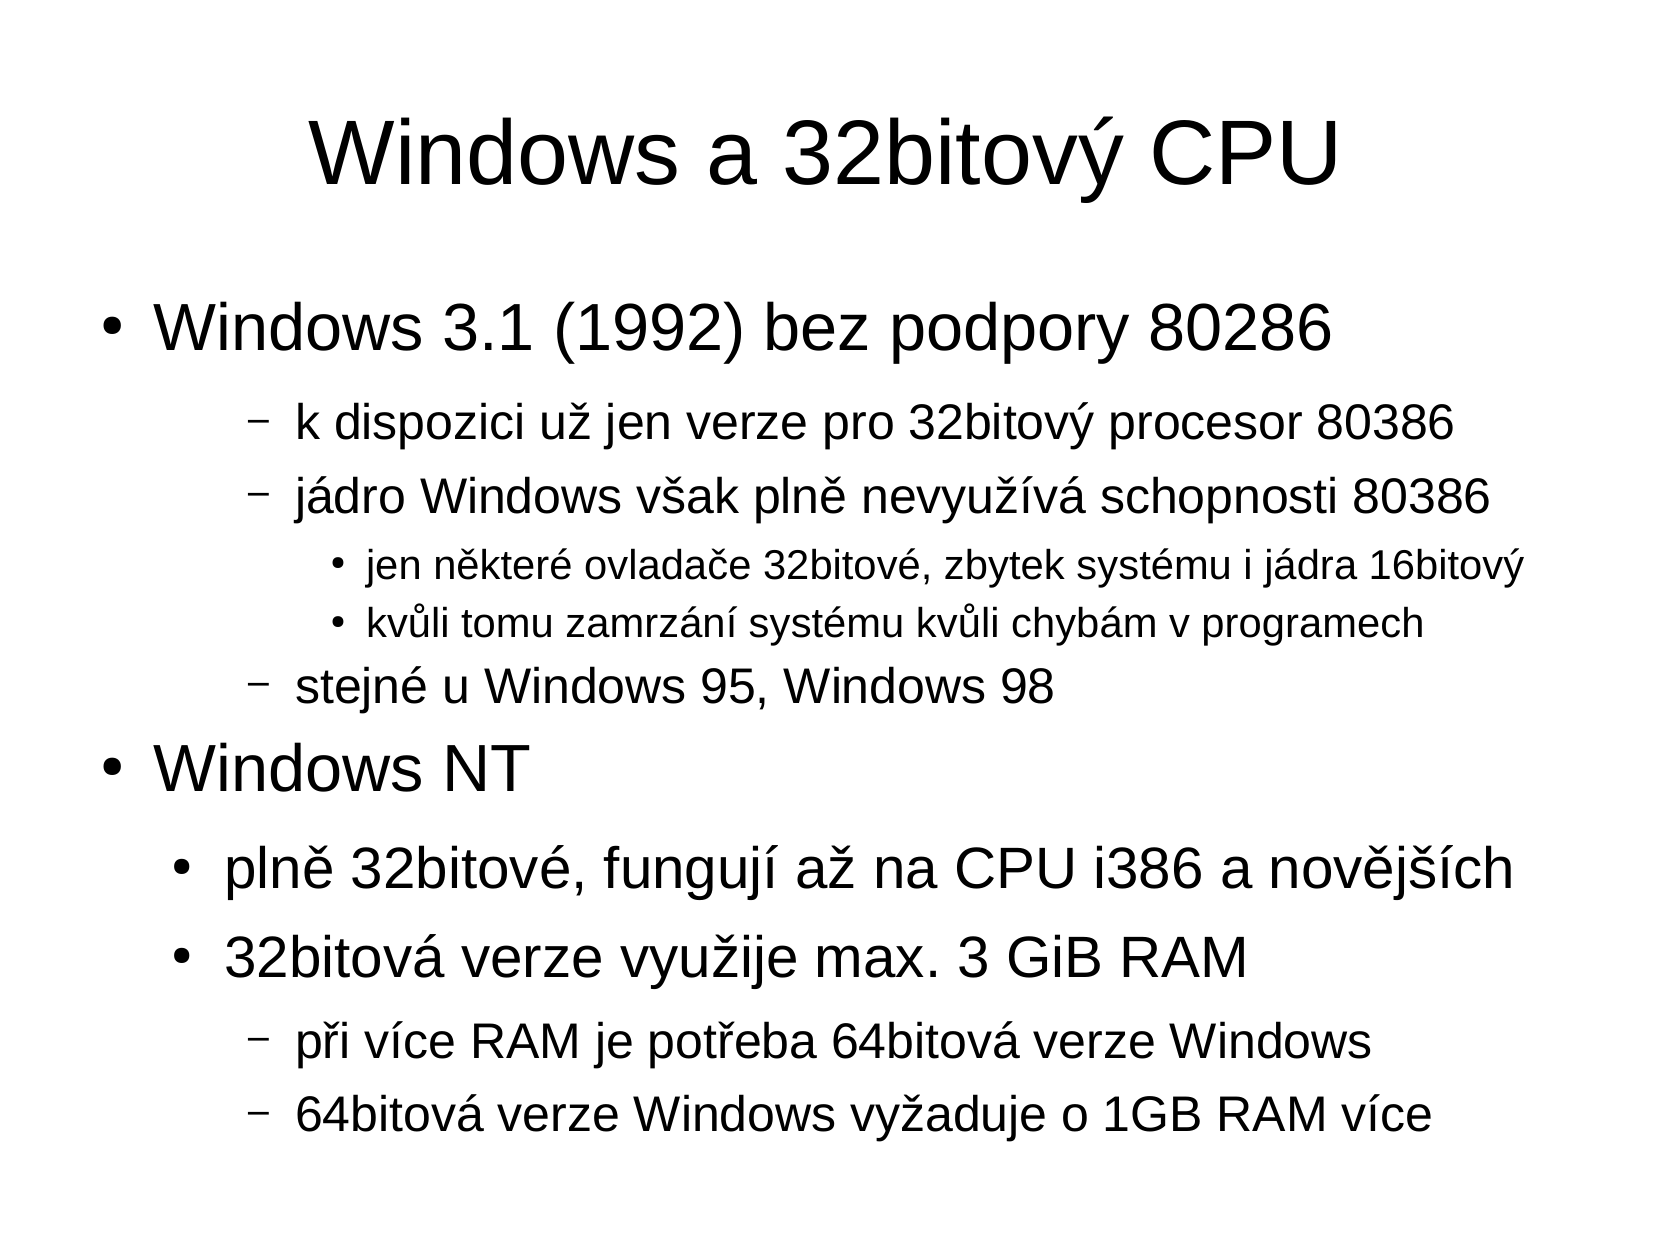

# Windows a 32bitový CPU
Windows 3.1 (1992) bez podpory 80286
k dispozici už jen verze pro 32bitový procesor 80386
jádro Windows však plně nevyužívá schopnosti 80386
jen některé ovladače 32bitové, zbytek systému i jádra 16bitový
kvůli tomu zamrzání systému kvůli chybám v programech
stejné u Windows 95, Windows 98
Windows NT
plně 32bitové, fungují až na CPU i386 a novějších
32bitová verze využije max. 3 GiB RAM
při více RAM je potřeba 64bitová verze Windows
64bitová verze Windows vyžaduje o 1GB RAM více